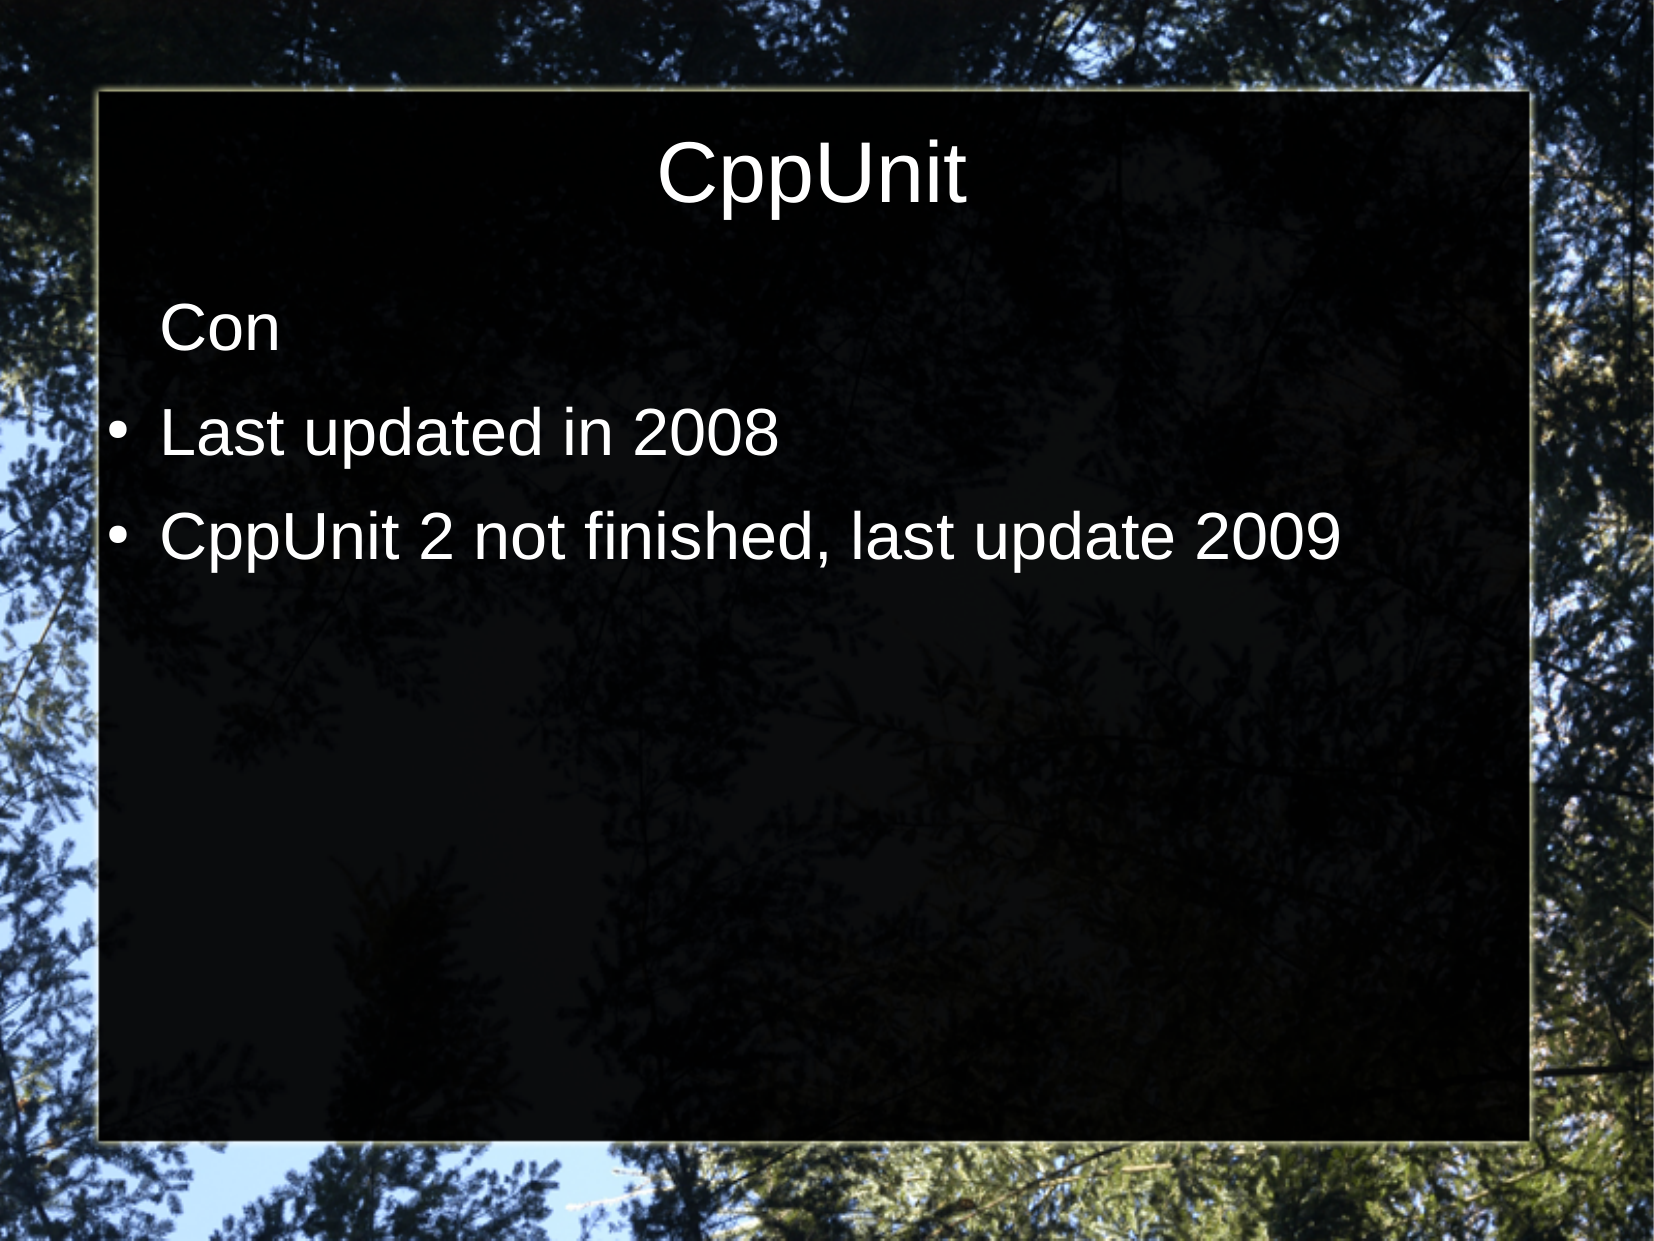

# CppUnit
Con
Last updated in 2008
CppUnit 2 not finished, last update 2009